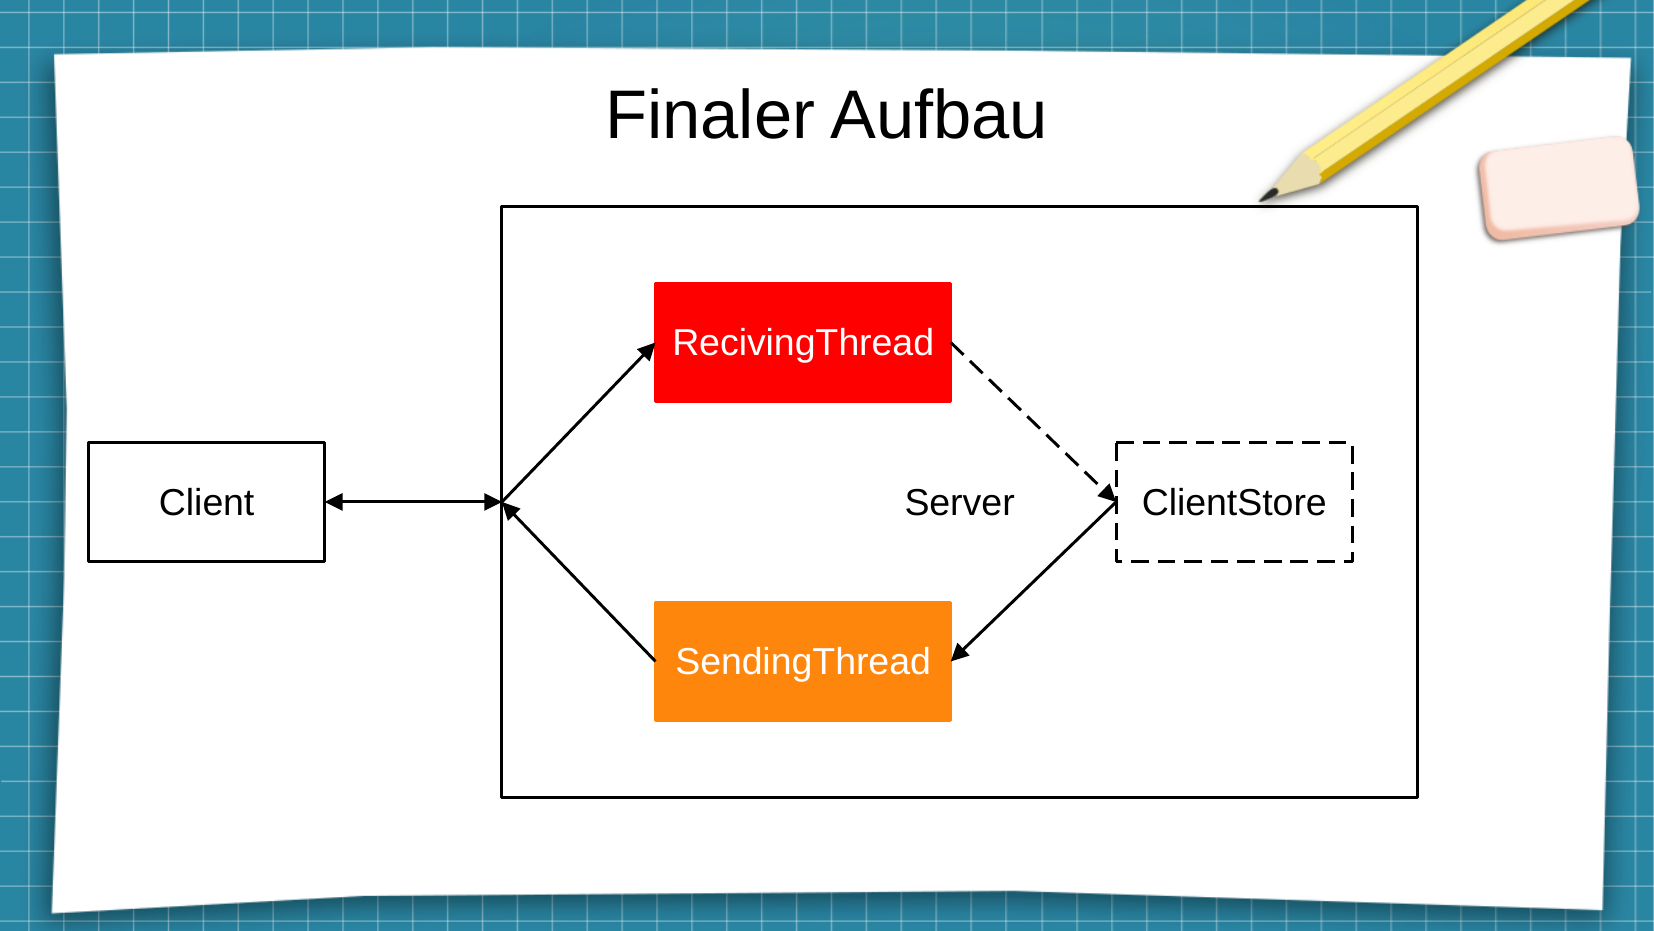

# Finaler Aufbau
Server
RecivingThread
Client
ClientStore
SendingThread